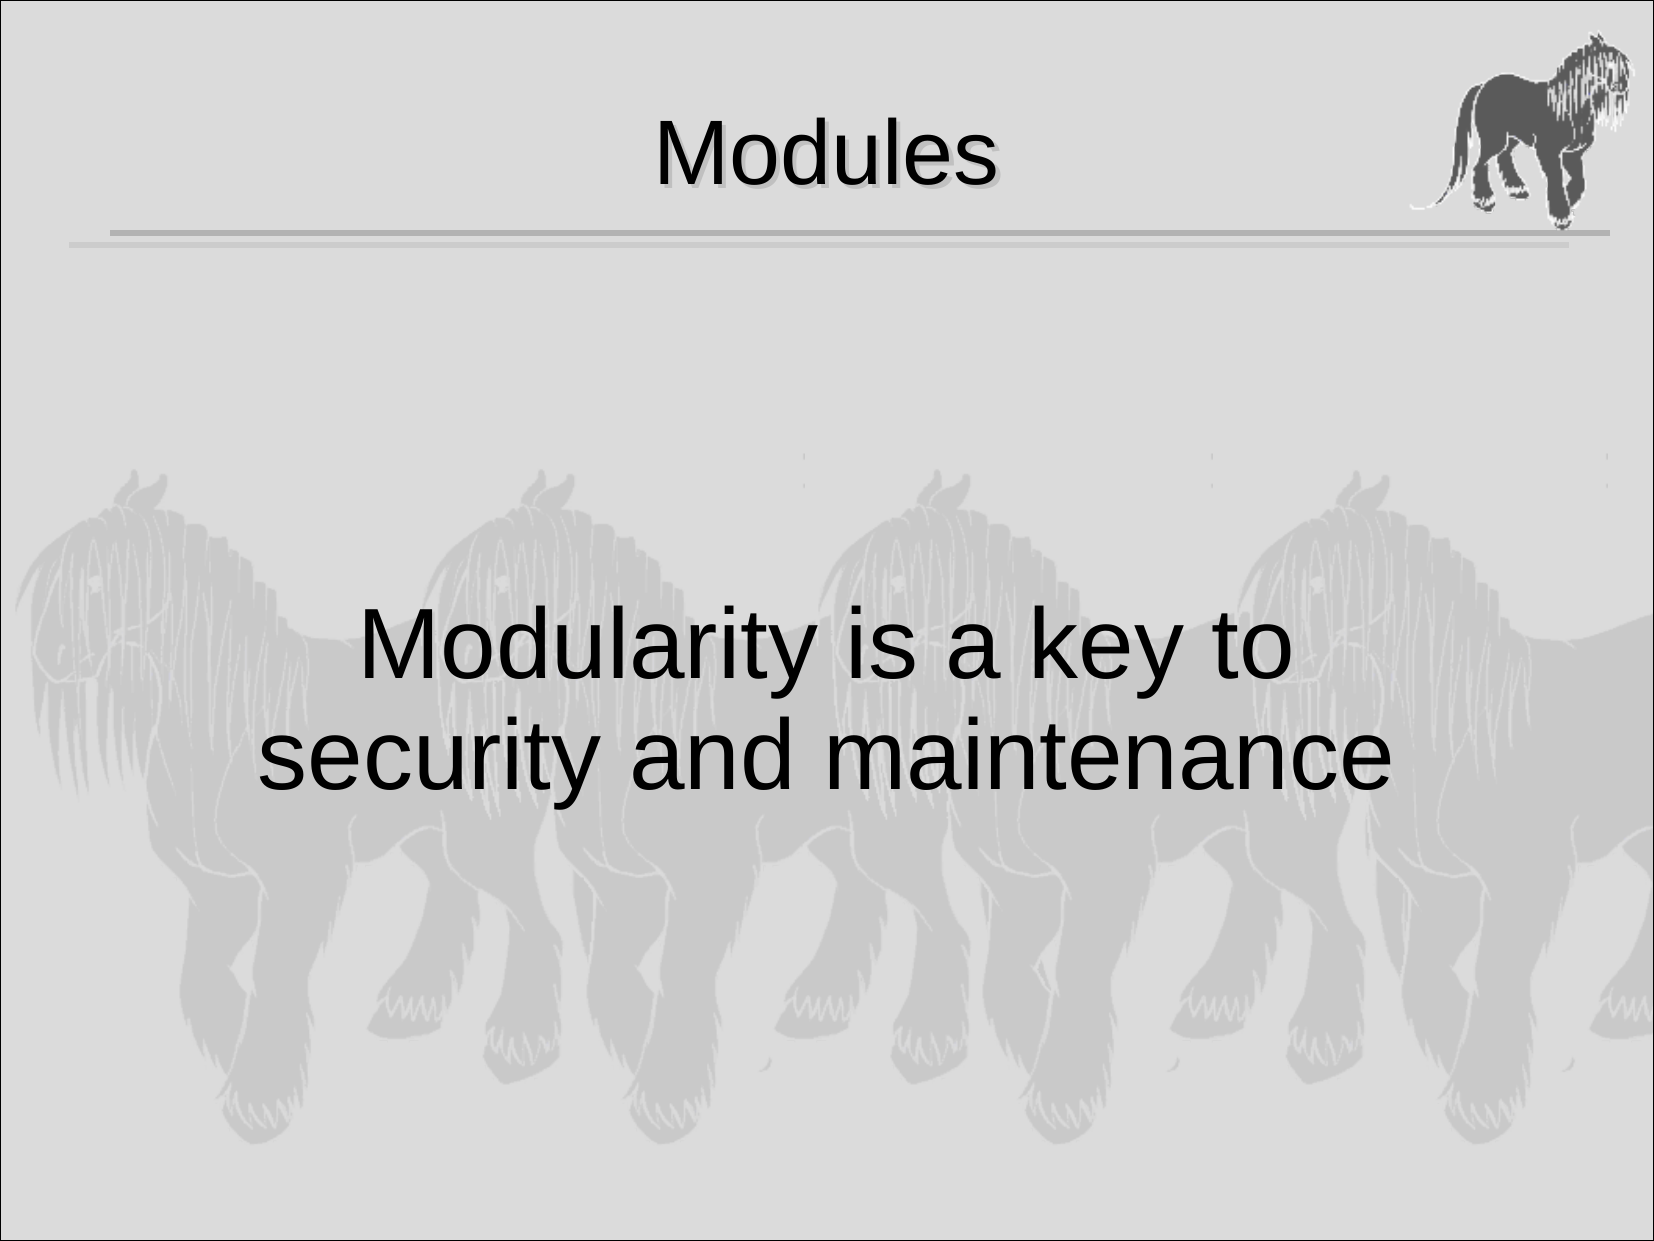

# Modules
Modularity is a key to
security and maintenance